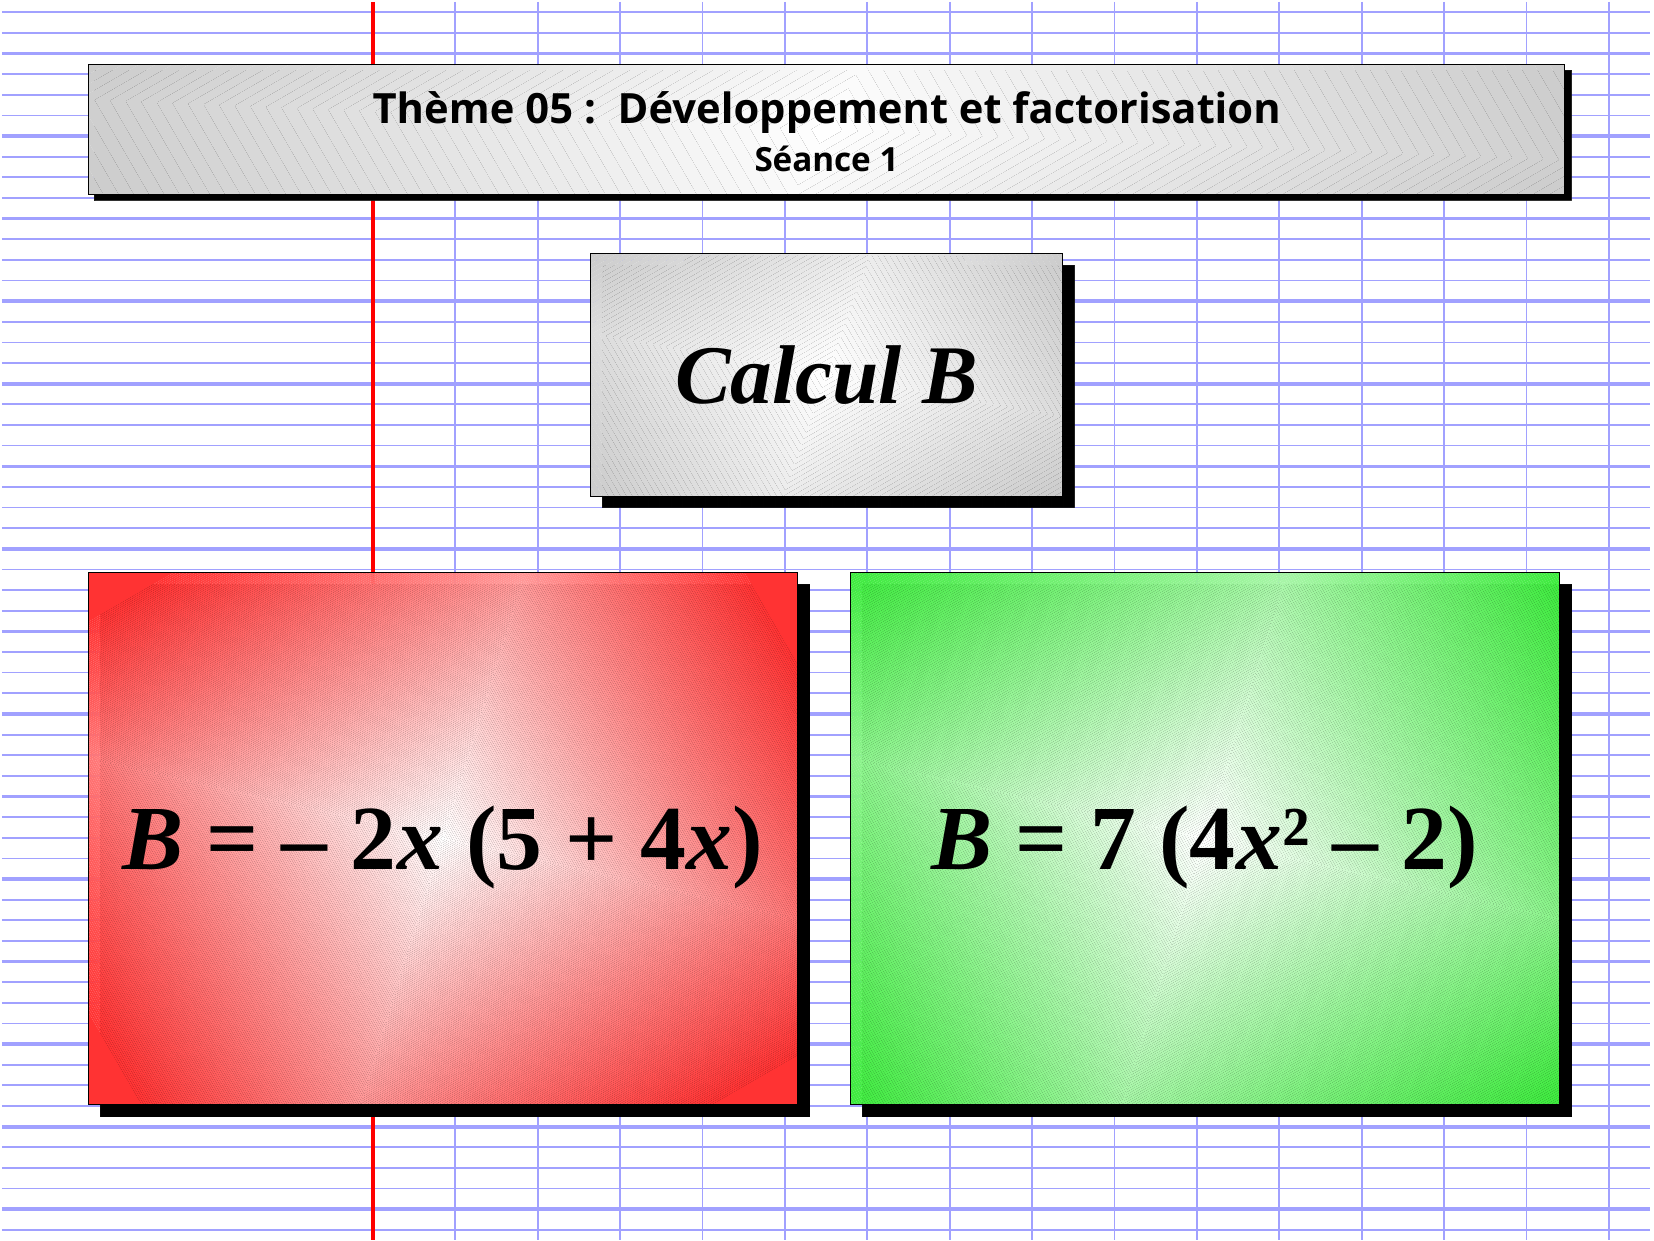

Thème 05 : Développement et factorisation
Séance 1
Calcul B
10
11
12
13
14
15
9
0
1
2
3
4
5
6
7
8
B = – 2x (5 + 4x)
B = 7 (4x² – 2)